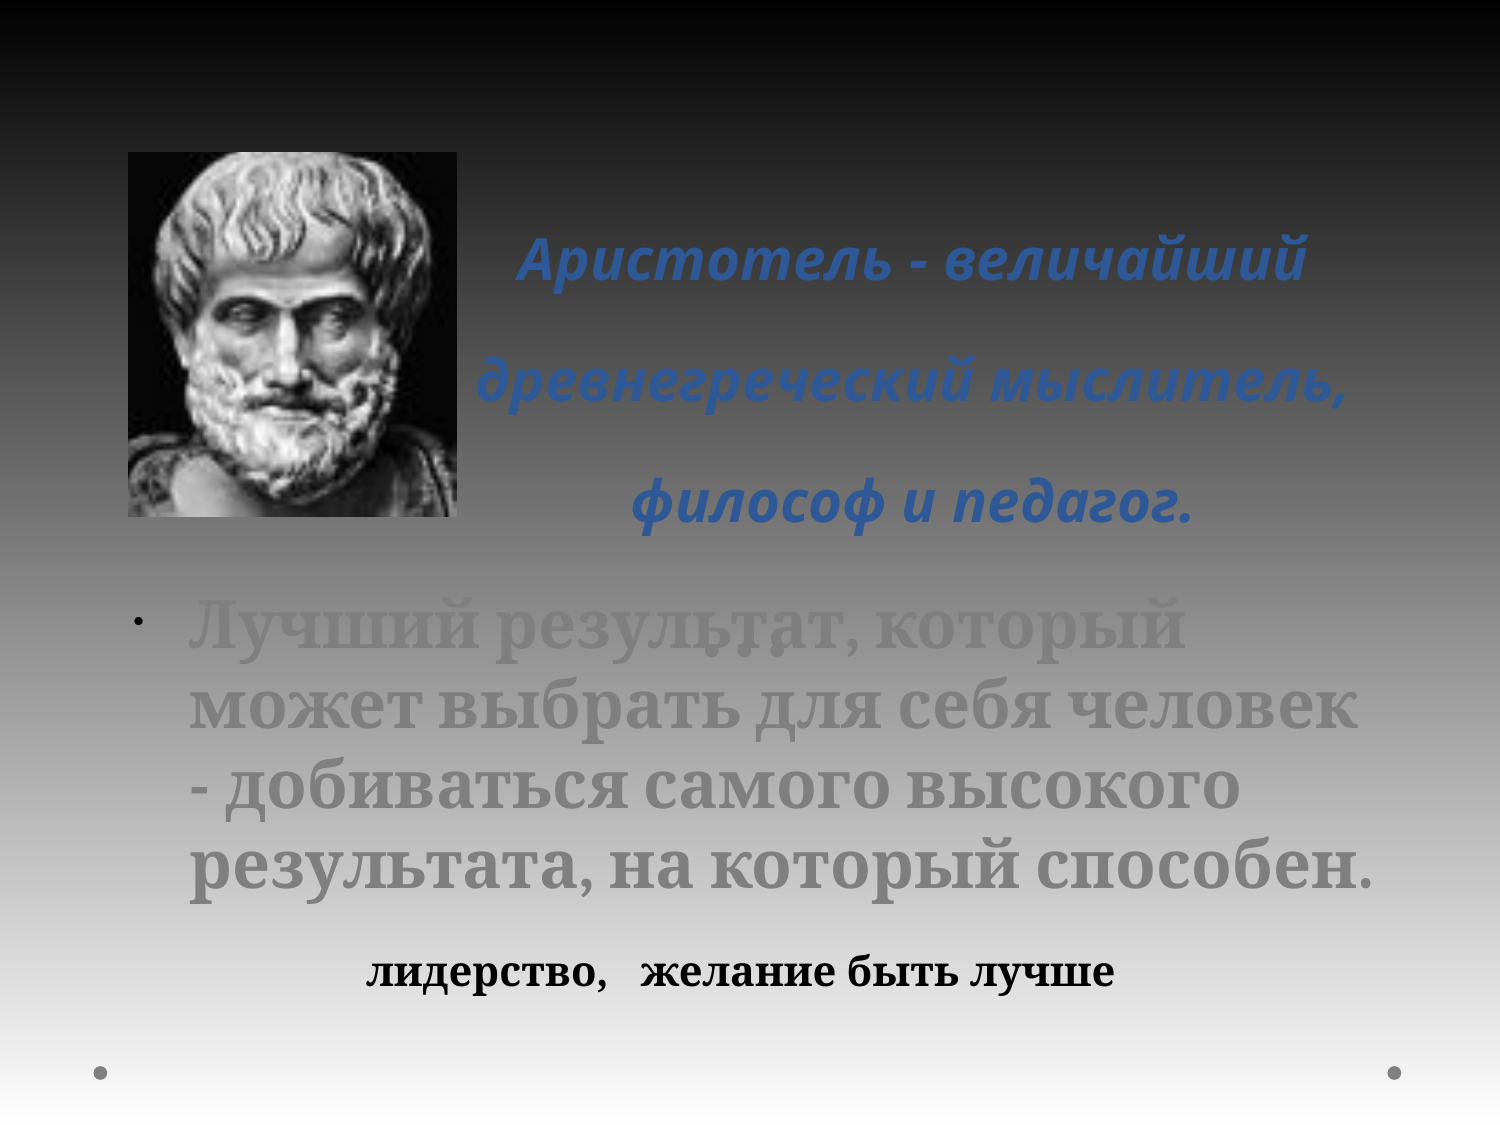

# Аристотель - величайший древнегреческий мыслитель, философ и педагог.
Лучший результат, который может выбрать для себя человек - добиваться самого высокого результата, на который способен.
лидерство, желание быть лучше